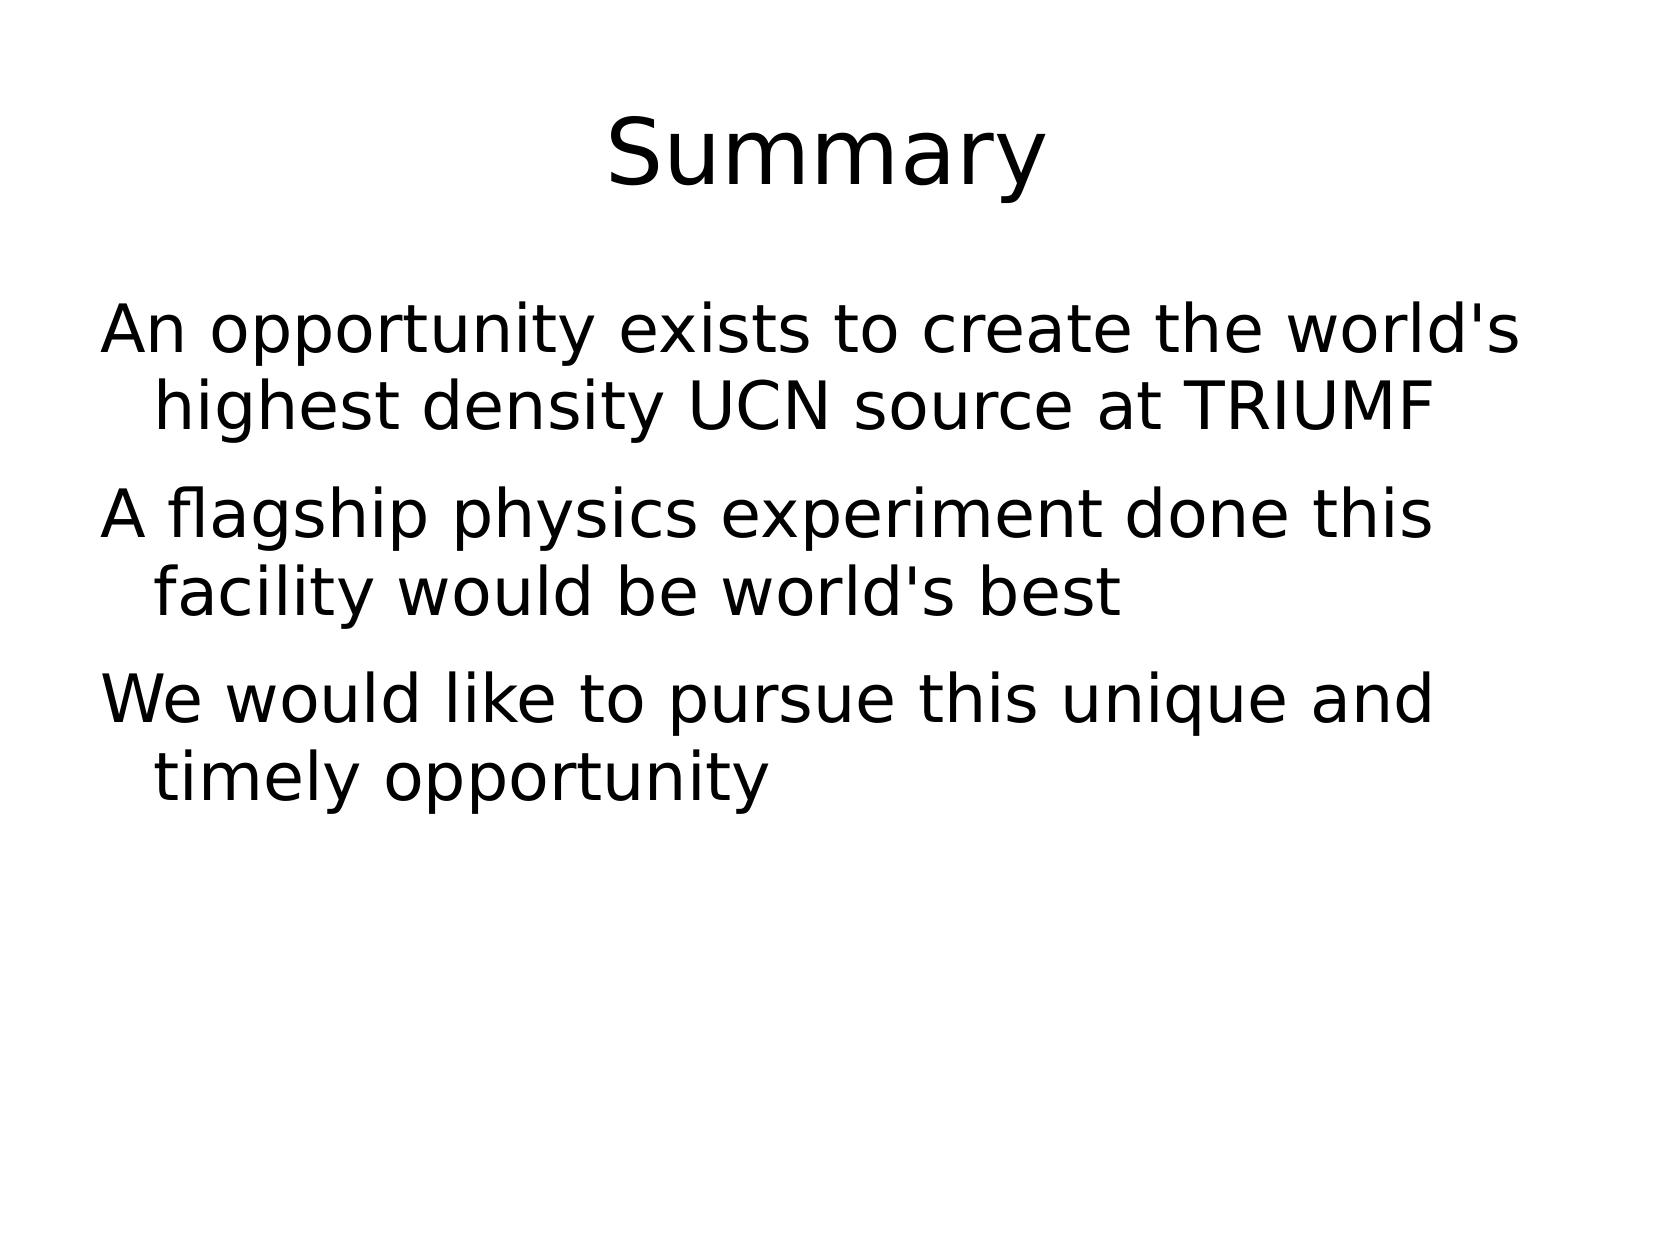

# Summary
An opportunity exists to create the world's highest density UCN source at TRIUMF
A flagship physics experiment done this facility would be world's best
We would like to pursue this unique and timely opportunity